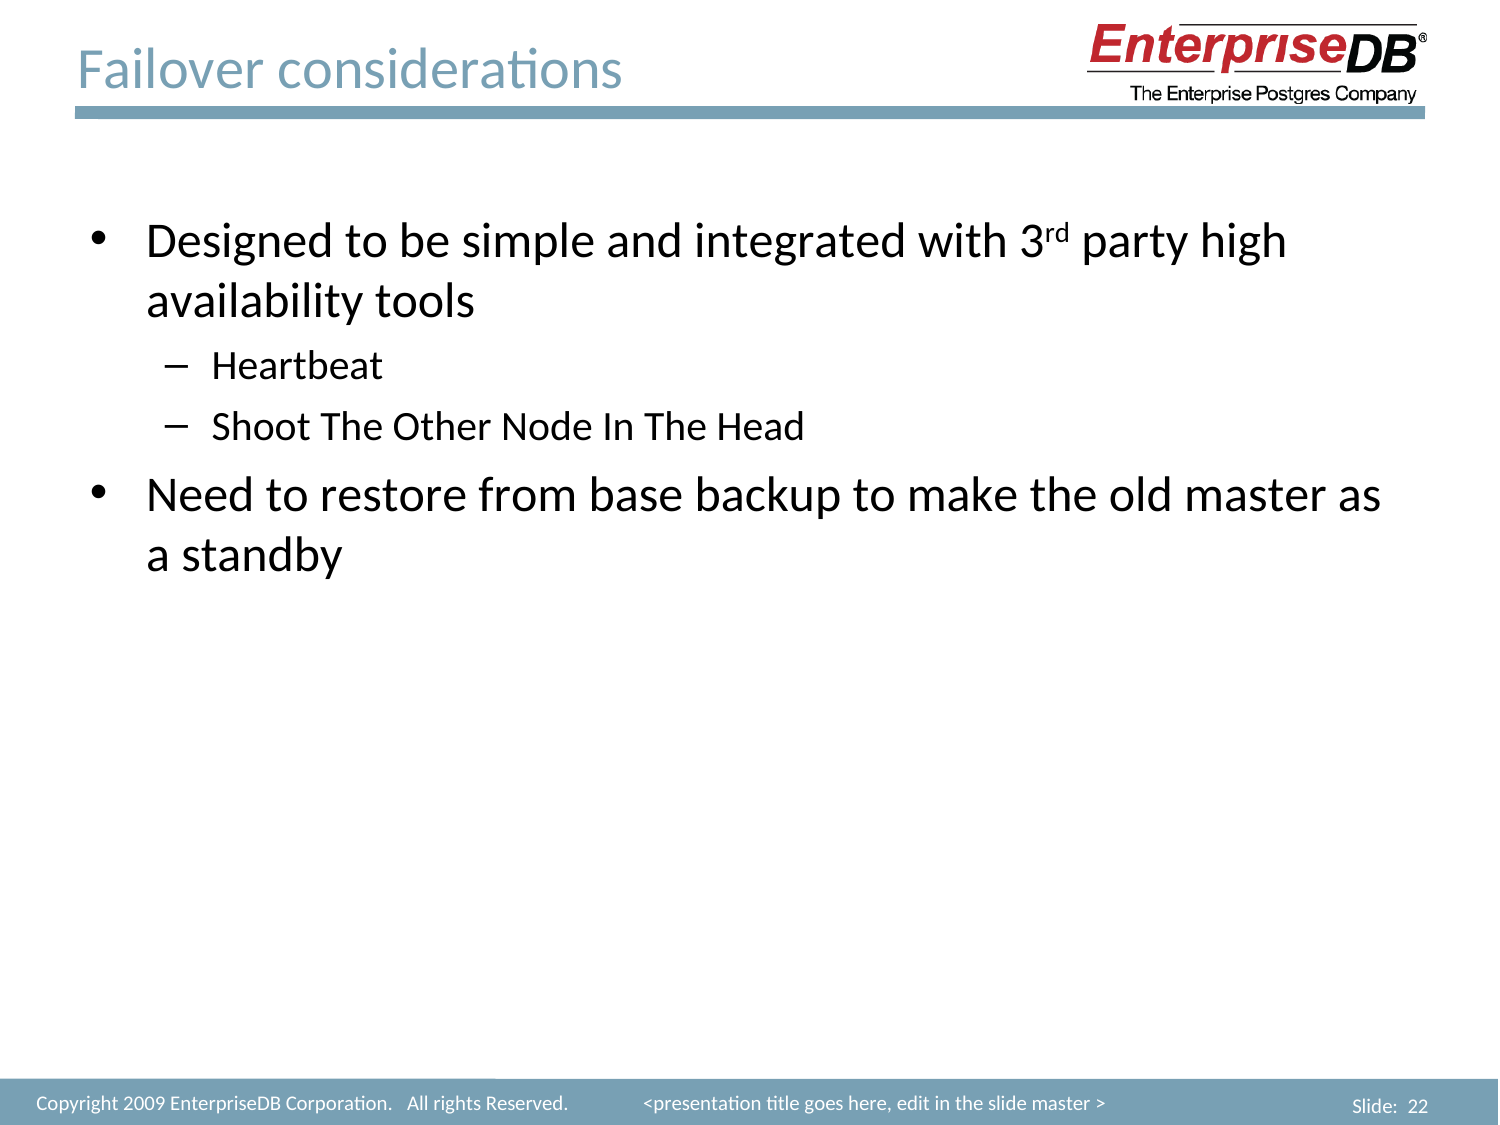

# Failover considerations
Designed to be simple and integrated with 3rd party high availability tools
Heartbeat
Shoot The Other Node In The Head
Need to restore from base backup to make the old master as a standby